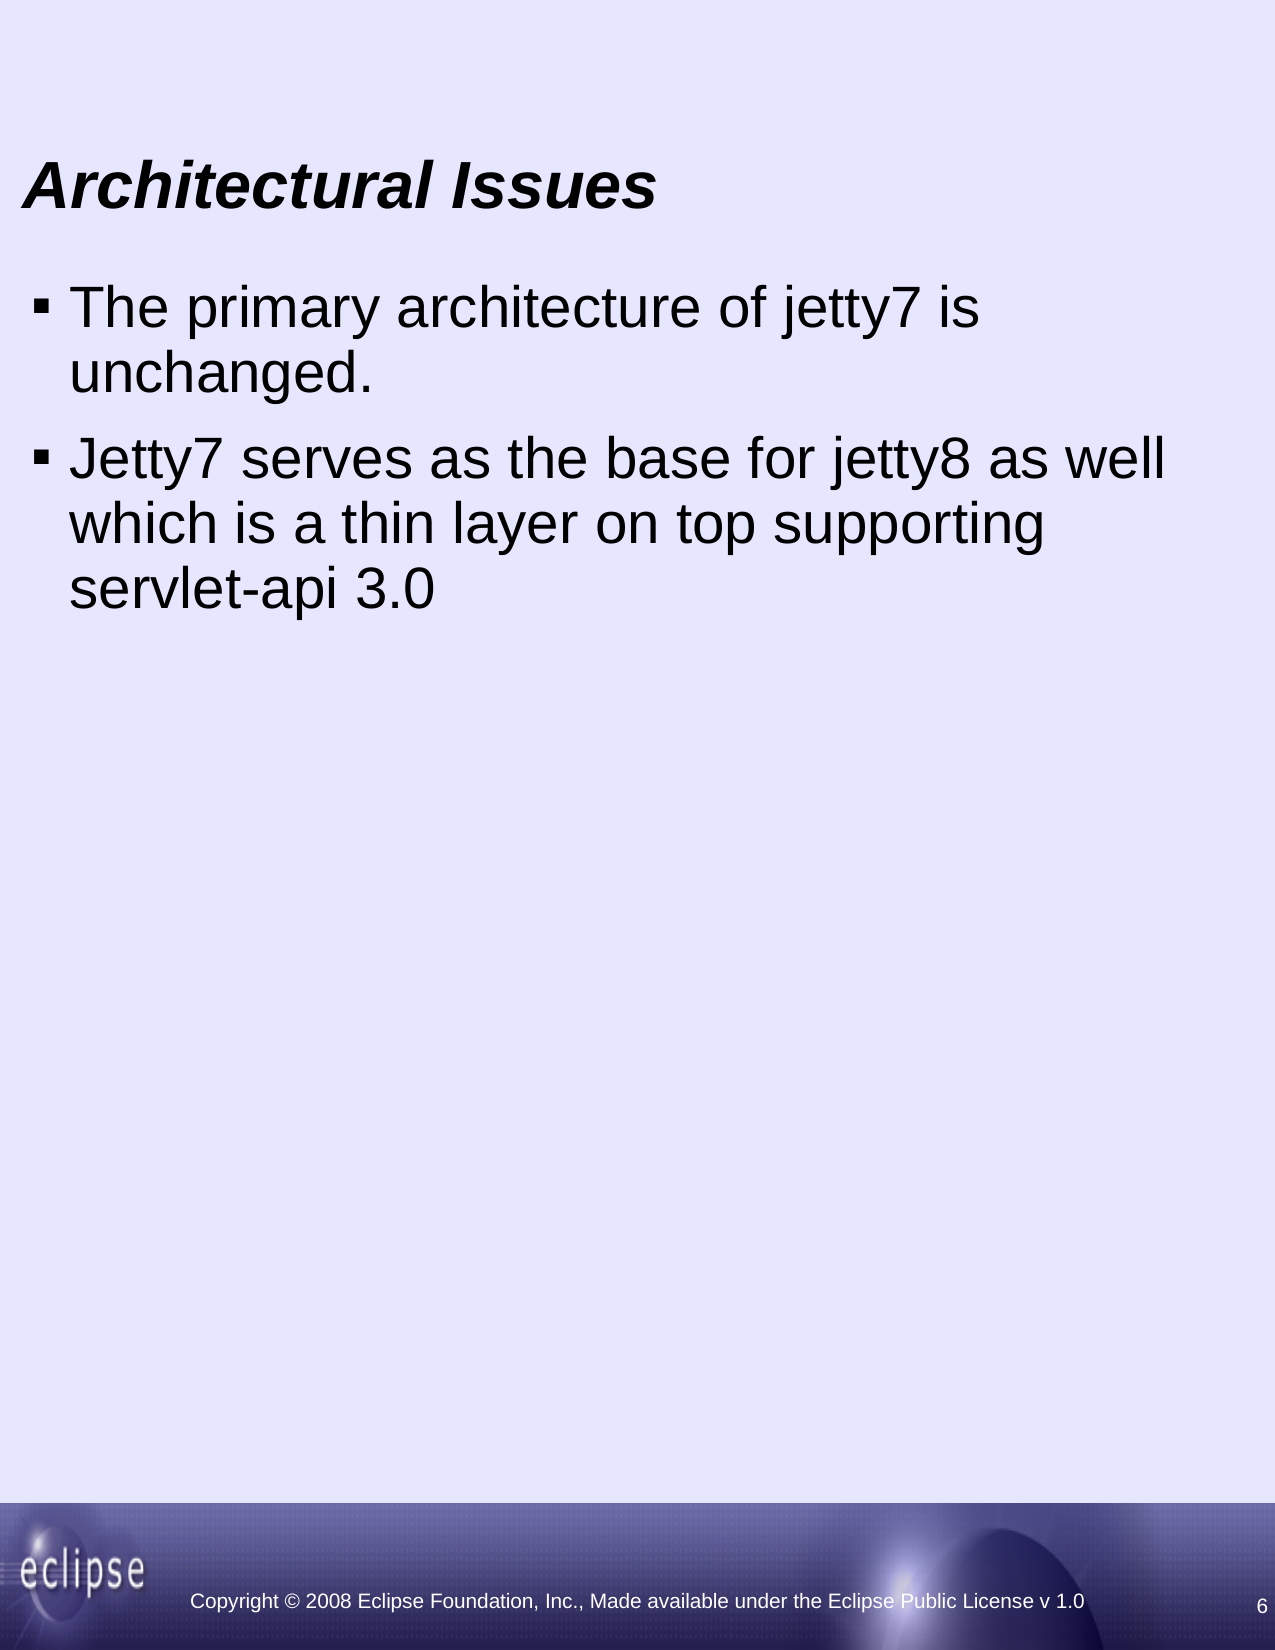

# Architectural Issues
The primary architecture of jetty7 is unchanged.
Jetty7 serves as the base for jetty8 as well which is a thin layer on top supporting servlet-api 3.0
6